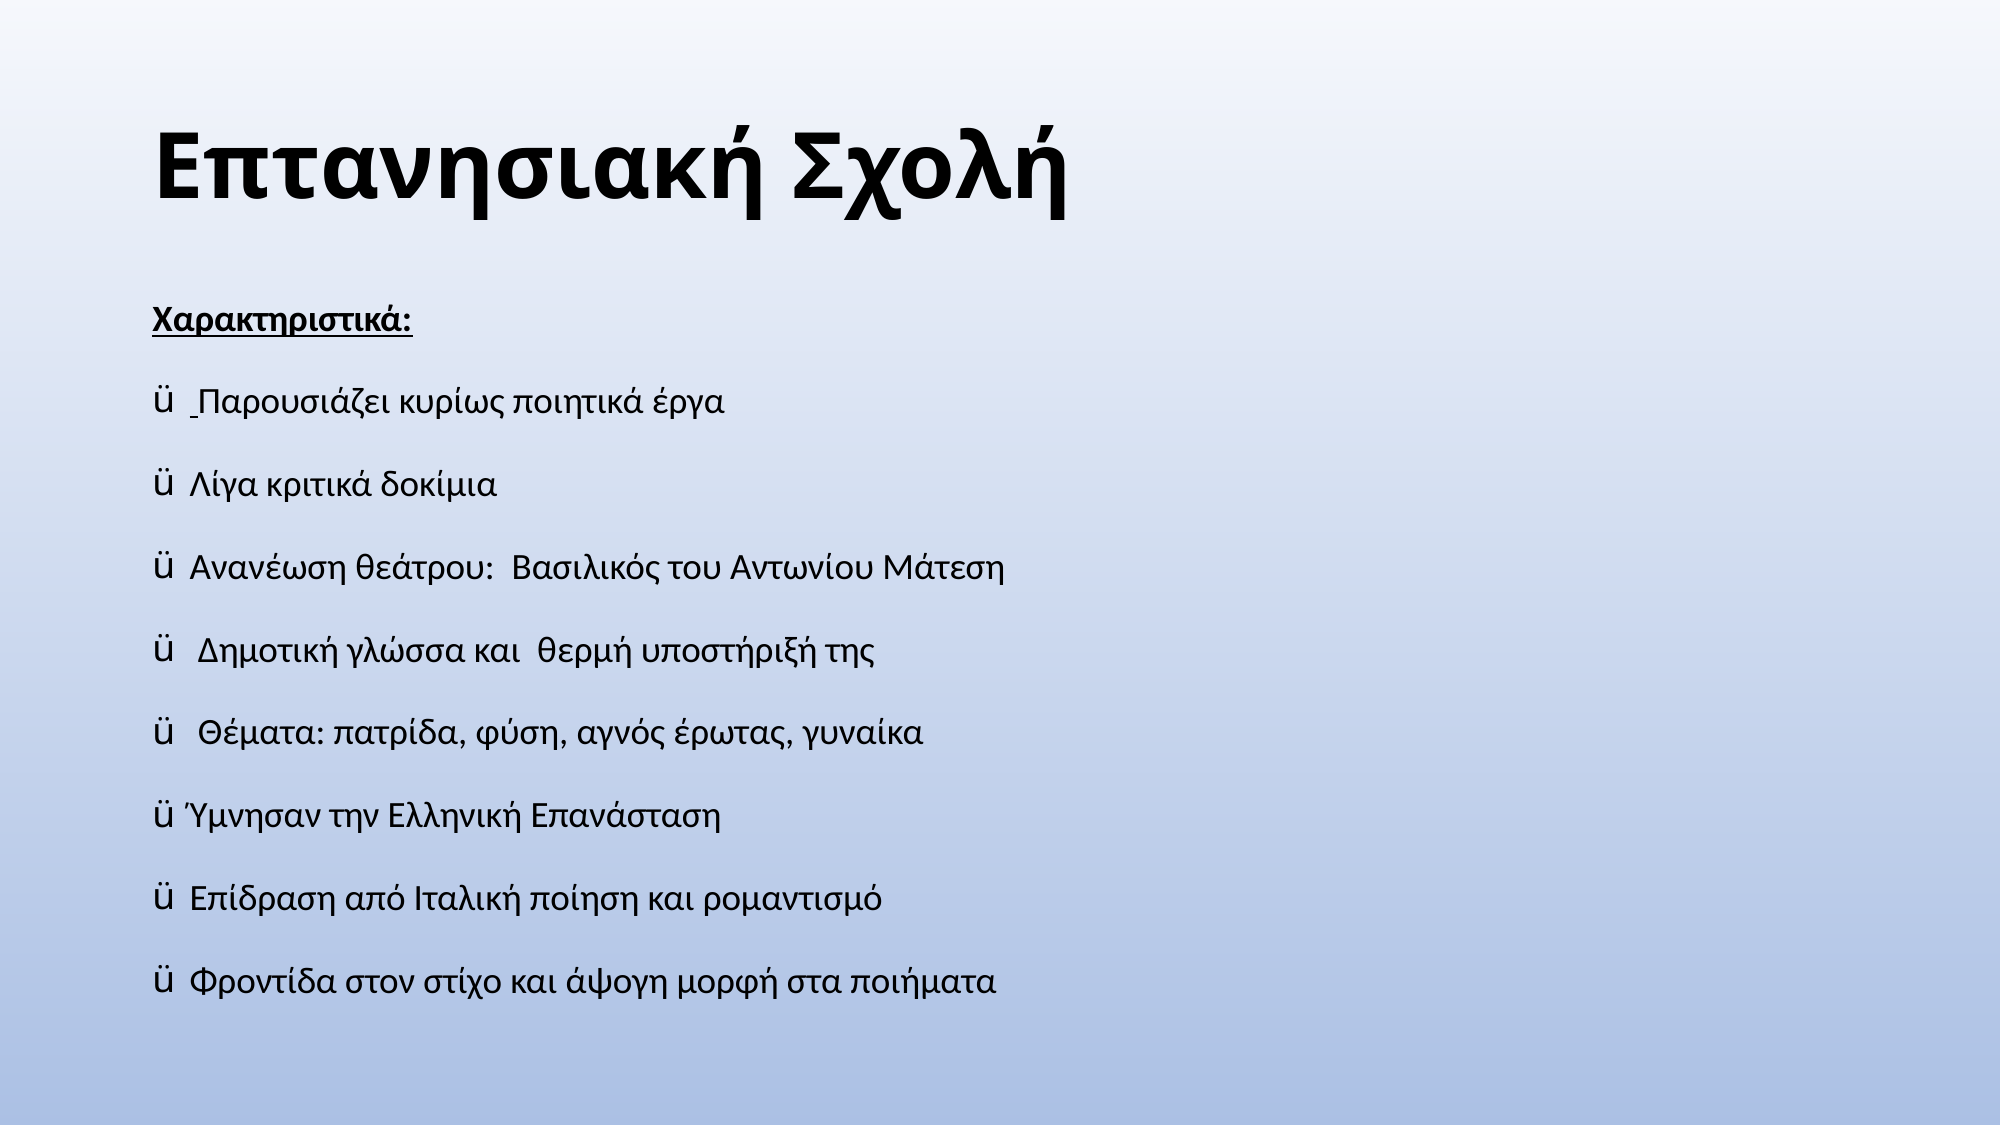

# Επτανησιακή Σχολή
Χαρακτηριστικά:
 Παρουσιάζει κυρίως ποιητικά έργα
Λίγα κριτικά δοκίμια
Ανανέωση θεάτρου: Βασιλικός του Αντωνίου Μάτεση
 Δημοτική γλώσσα και θερμή υποστήριξή της
 Θέματα: πατρίδα, φύση, αγνός έρωτας, γυναίκα
Ύμνησαν την Ελληνική Επανάσταση
Επίδραση από Ιταλική ποίηση και ρομαντισμό
Φροντίδα στον στίχο και άψογη μορφή στα ποιήματα